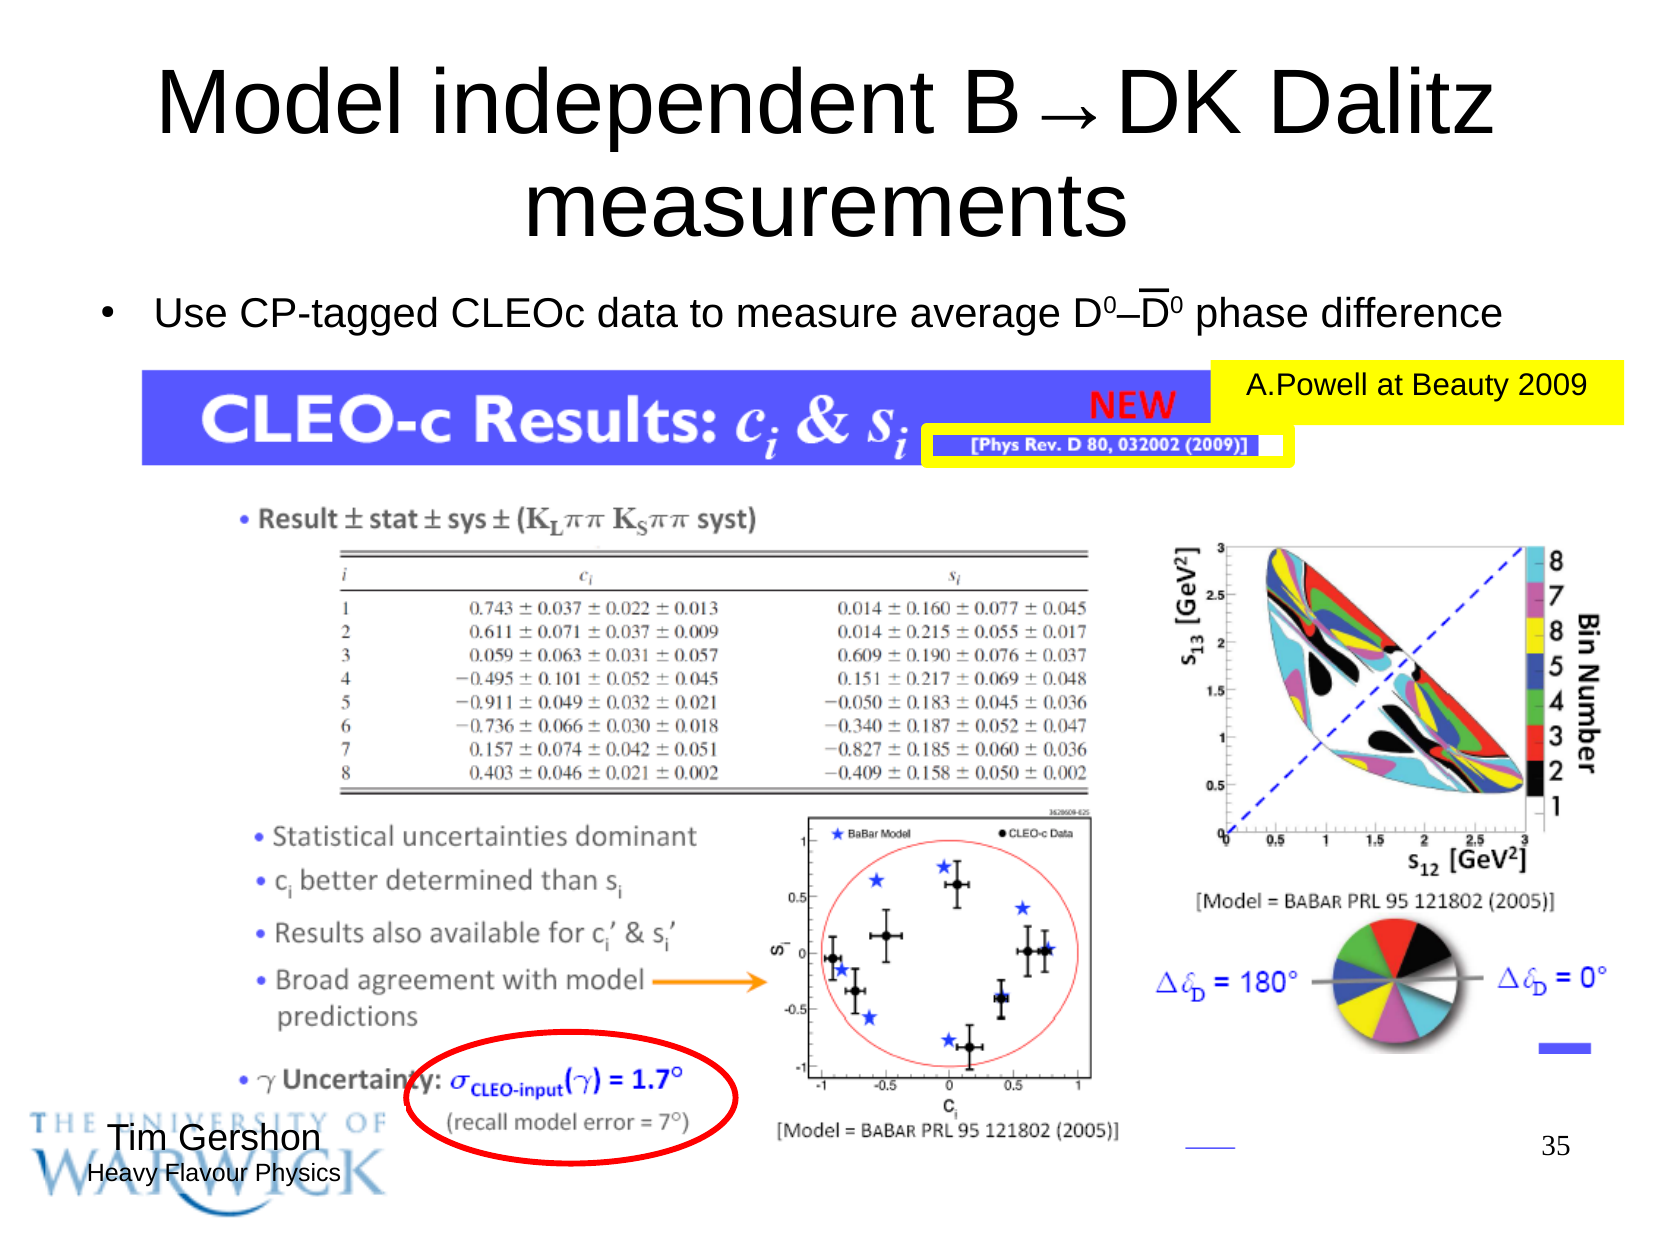

# Model independent B→DK Dalitz measurements
–
Use CP-tagged CLEOc data to measure average D0–D0 phase difference
A.Powell at Beauty 2009
Tim Gershon
Heavy Flavour Physics
35